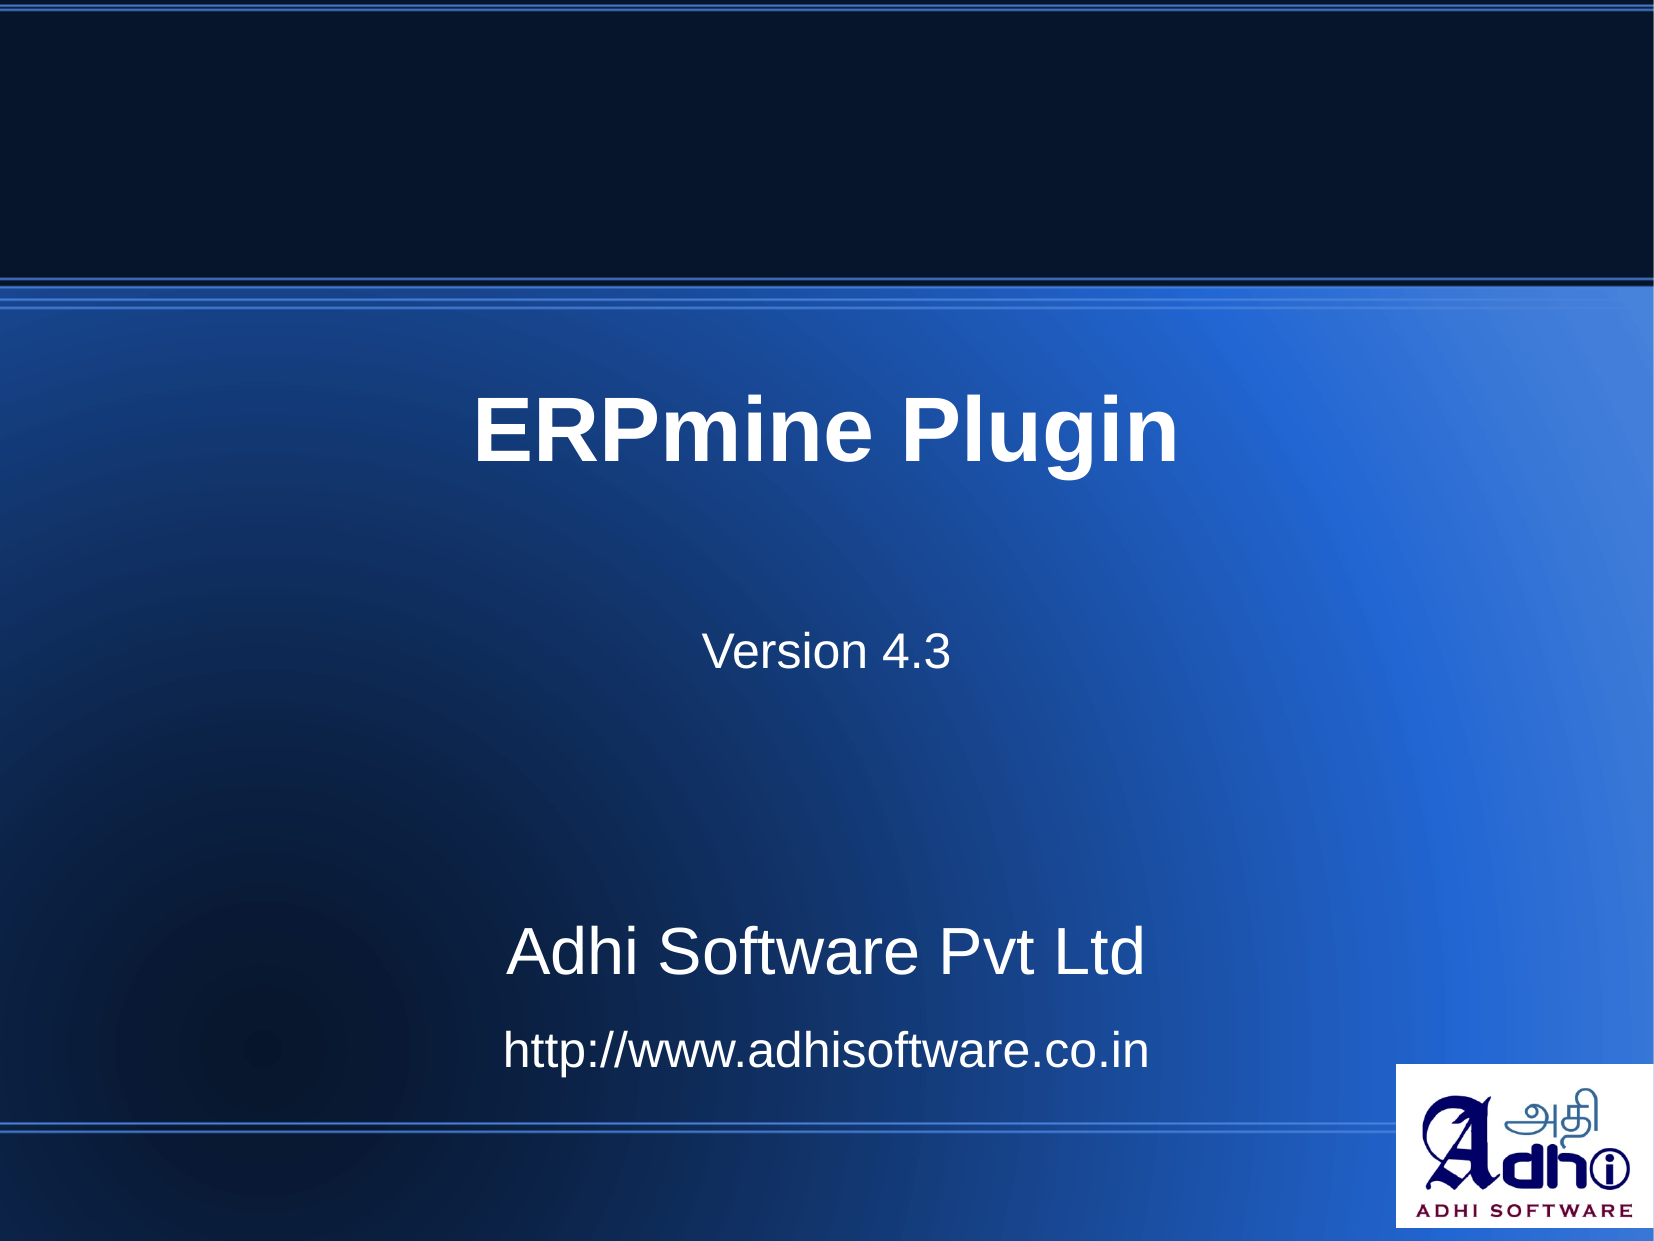

# ERPmine Plugin
Version 4.3
Adhi Software Pvt Ltd
http://www.adhisoftware.co.in